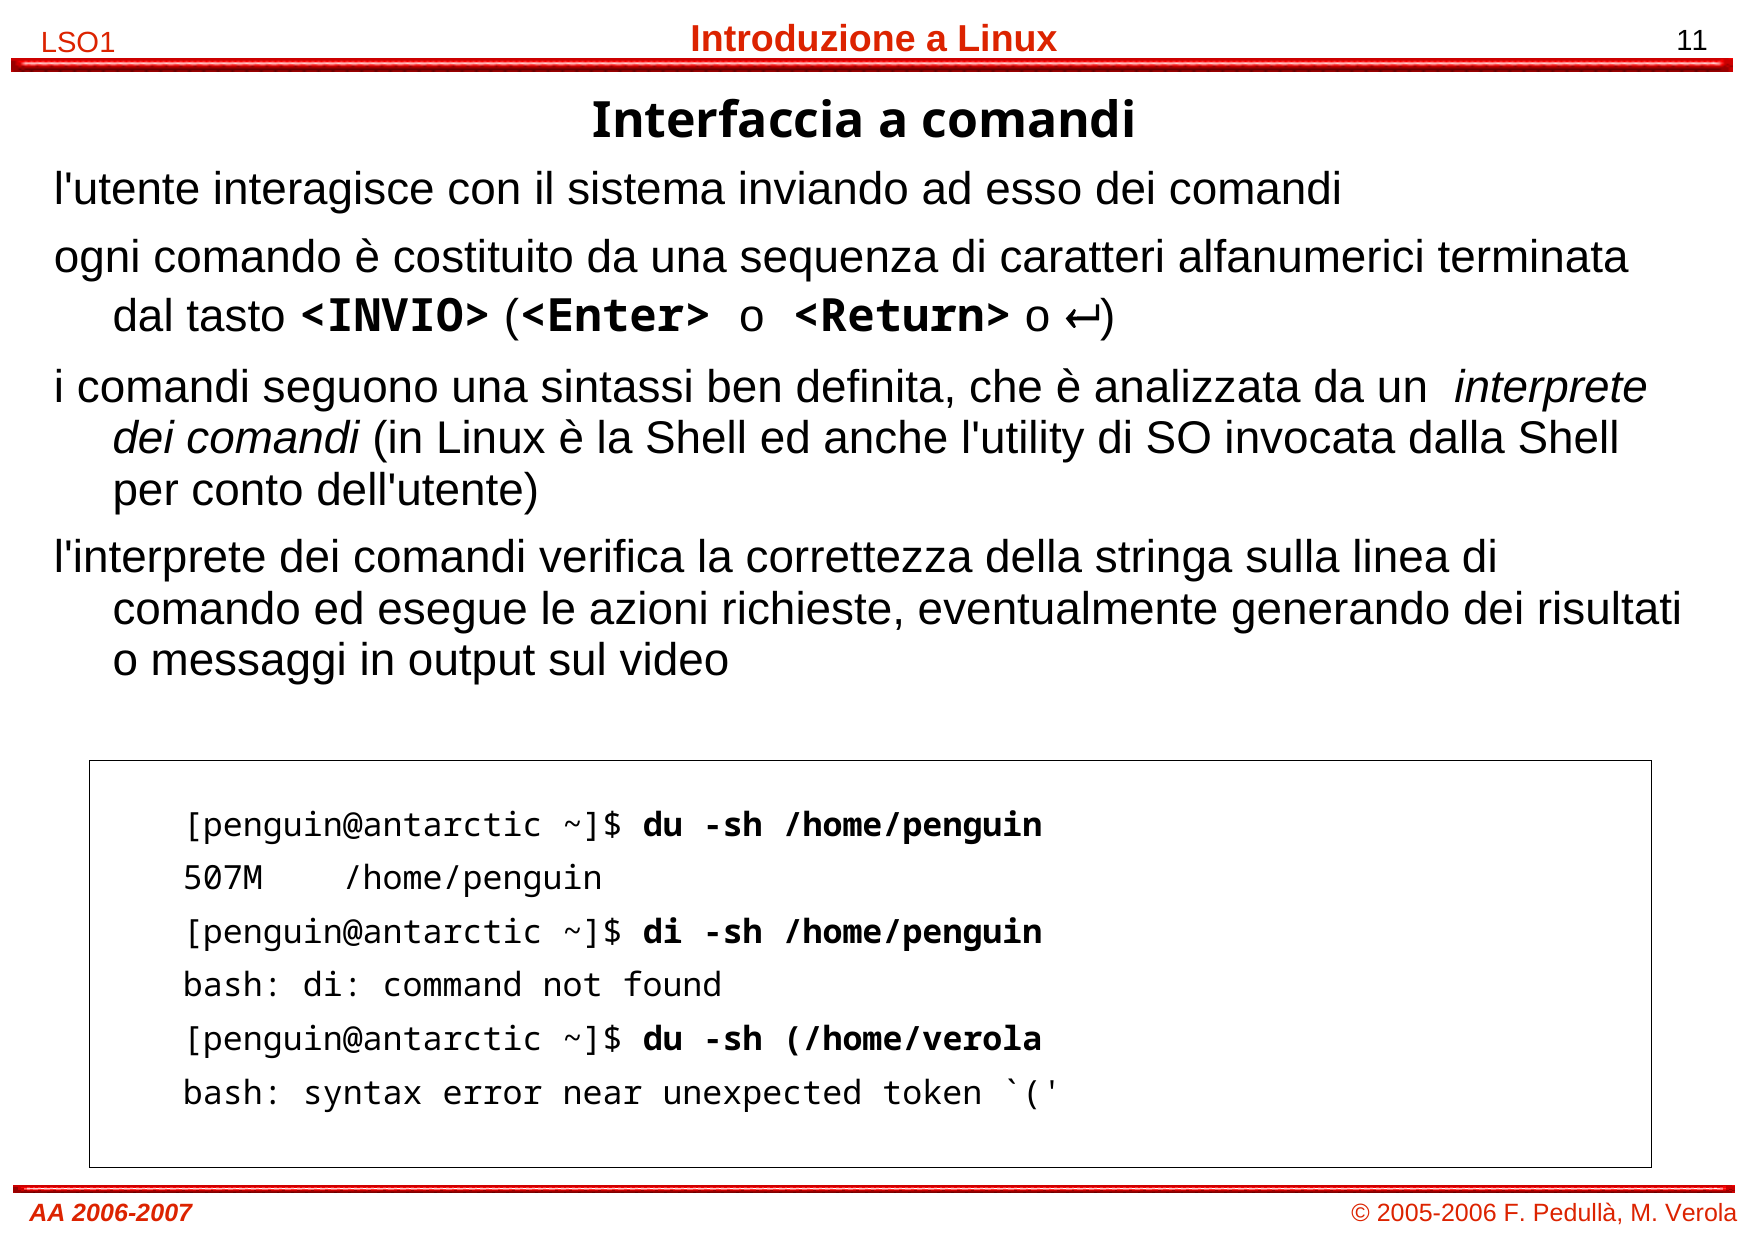

# Interfaccia a comandi
l'utente interagisce con il sistema inviando ad esso dei comandi
ogni comando è costituito da una sequenza di caratteri alfanumerici terminata dal tasto <INVIO> (<Enter> o <Return> o )
i comandi seguono una sintassi ben definita, che è analizzata da un interprete dei comandi (in Linux è la Shell ed anche l'utility di SO invocata dalla Shell per conto dell'utente)
l'interprete dei comandi verifica la correttezza della stringa sulla linea di comando ed esegue le azioni richieste, eventualmente generando dei risultati o messaggi in output sul video
[penguin@antarctic ~]$ du -sh /home/penguin
507M /home/penguin
[penguin@antarctic ~]$ di -sh /home/penguin
bash: di: command not found
[penguin@antarctic ~]$ du -sh (/home/verola
bash: syntax error near unexpected token `('